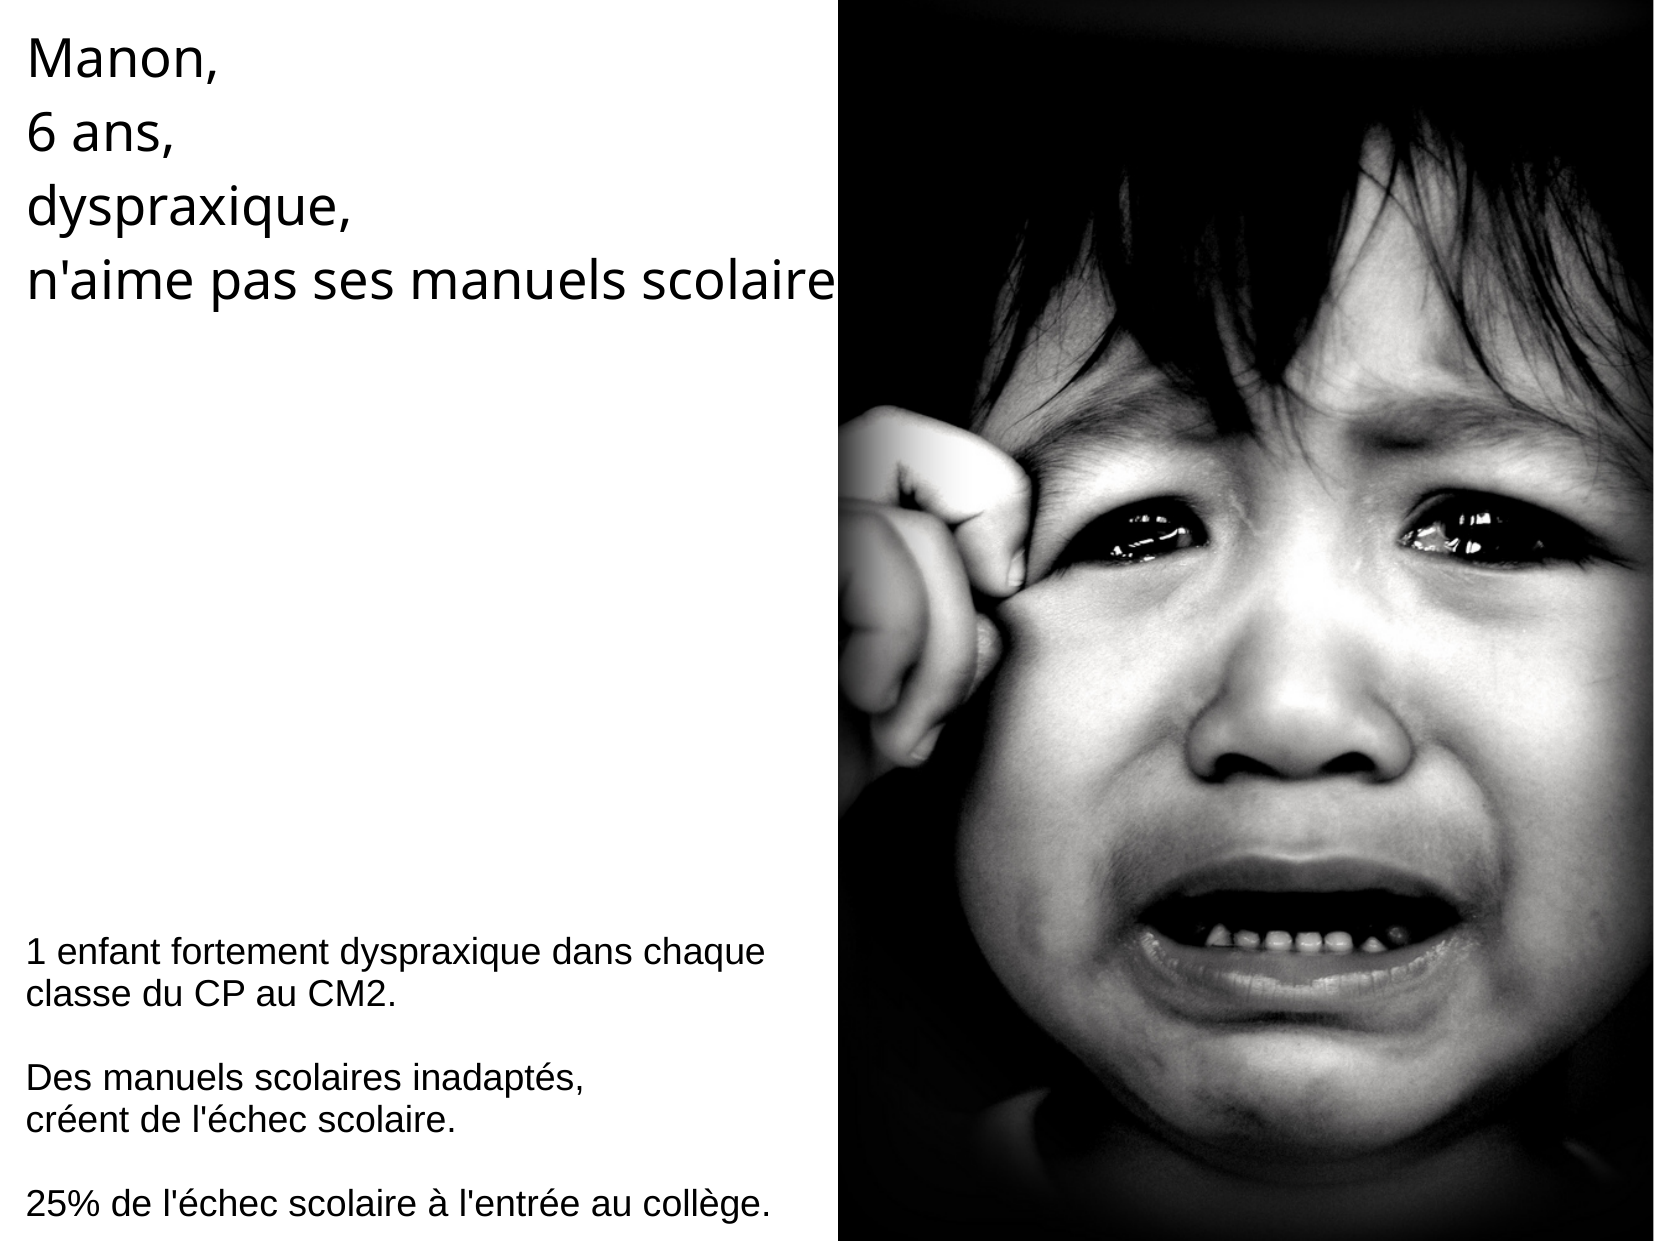

Manon,
6 ans,
dyspraxique,
n'aime pas ses manuels scolaires.
1 enfant fortement dyspraxique dans chaque
classe du CP au CM2.
Des manuels scolaires inadaptés,
créent de l'échec scolaire.
25% de l'échec scolaire à l'entrée au collège.